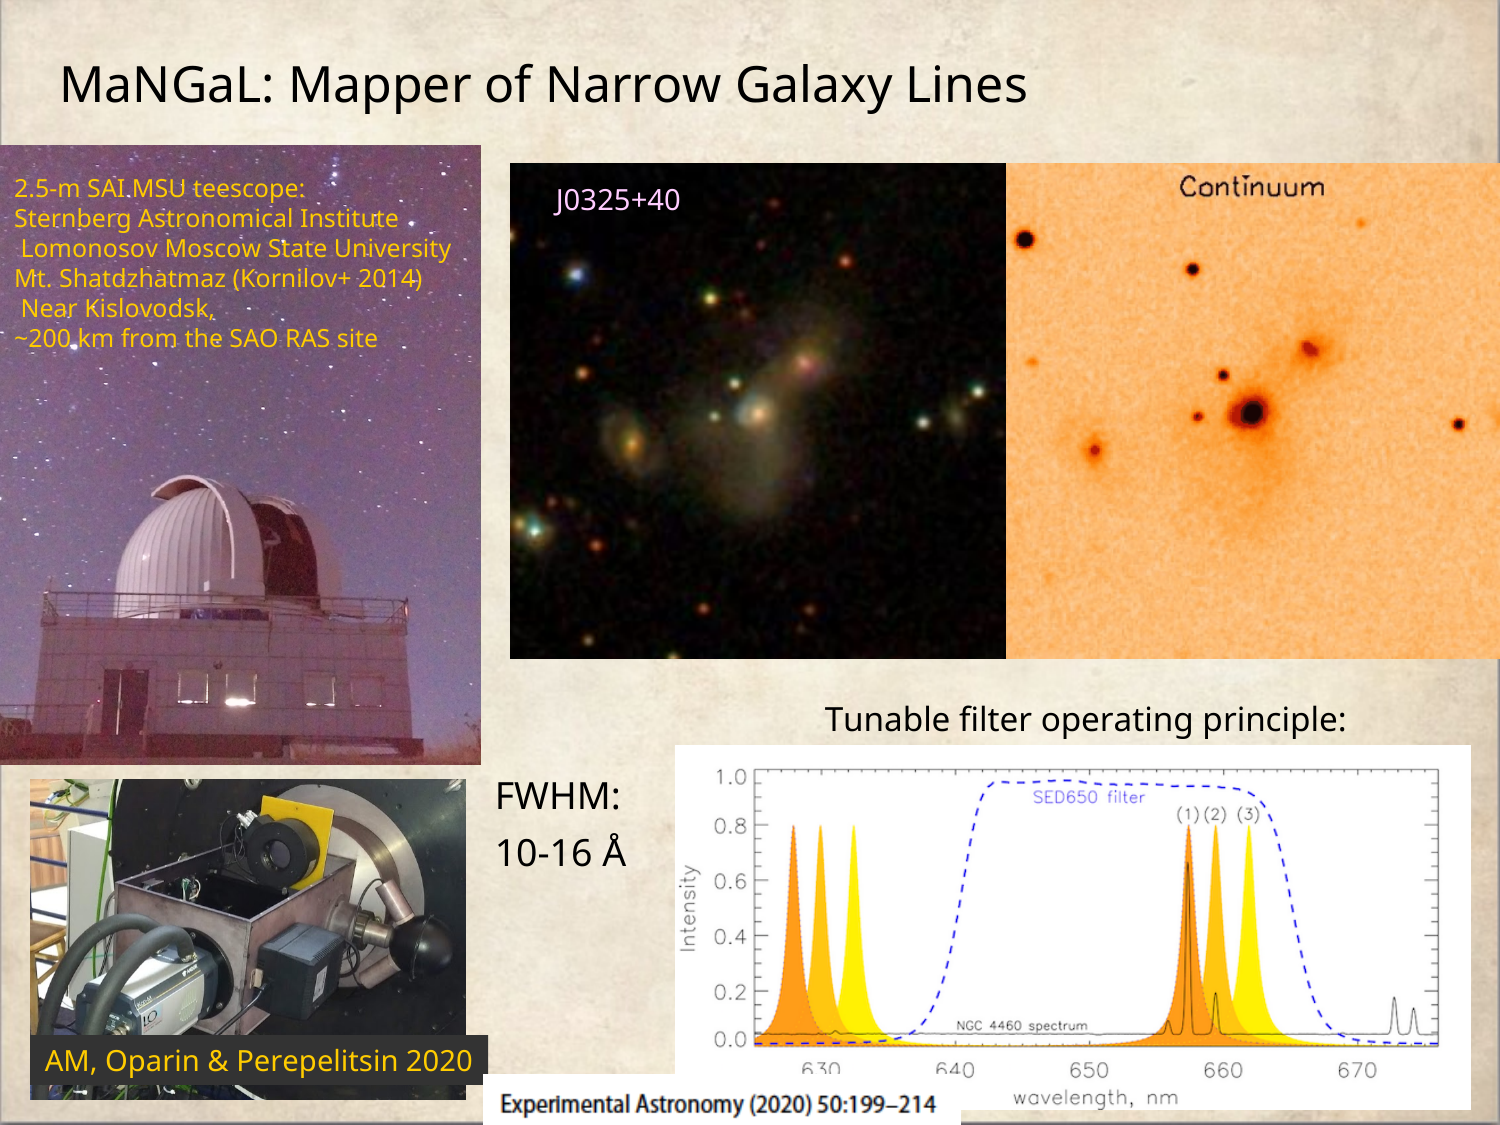

# MaNGaL: Mapper of Narrow Galaxy Lines
2.5-m SAI MSU teescope:
Sternberg Astronomical Institute
 Lomonosov Moscow State University
Mt. Shatdzhatmaz (Kornilov+ 2014)
 Near Kislovodsk,
~200 km from the SAO RAS site
J0325+40
Tunable filter operating principle:
FWHM:
10-16 Å
AM, Oparin & Perepelitsin 2020